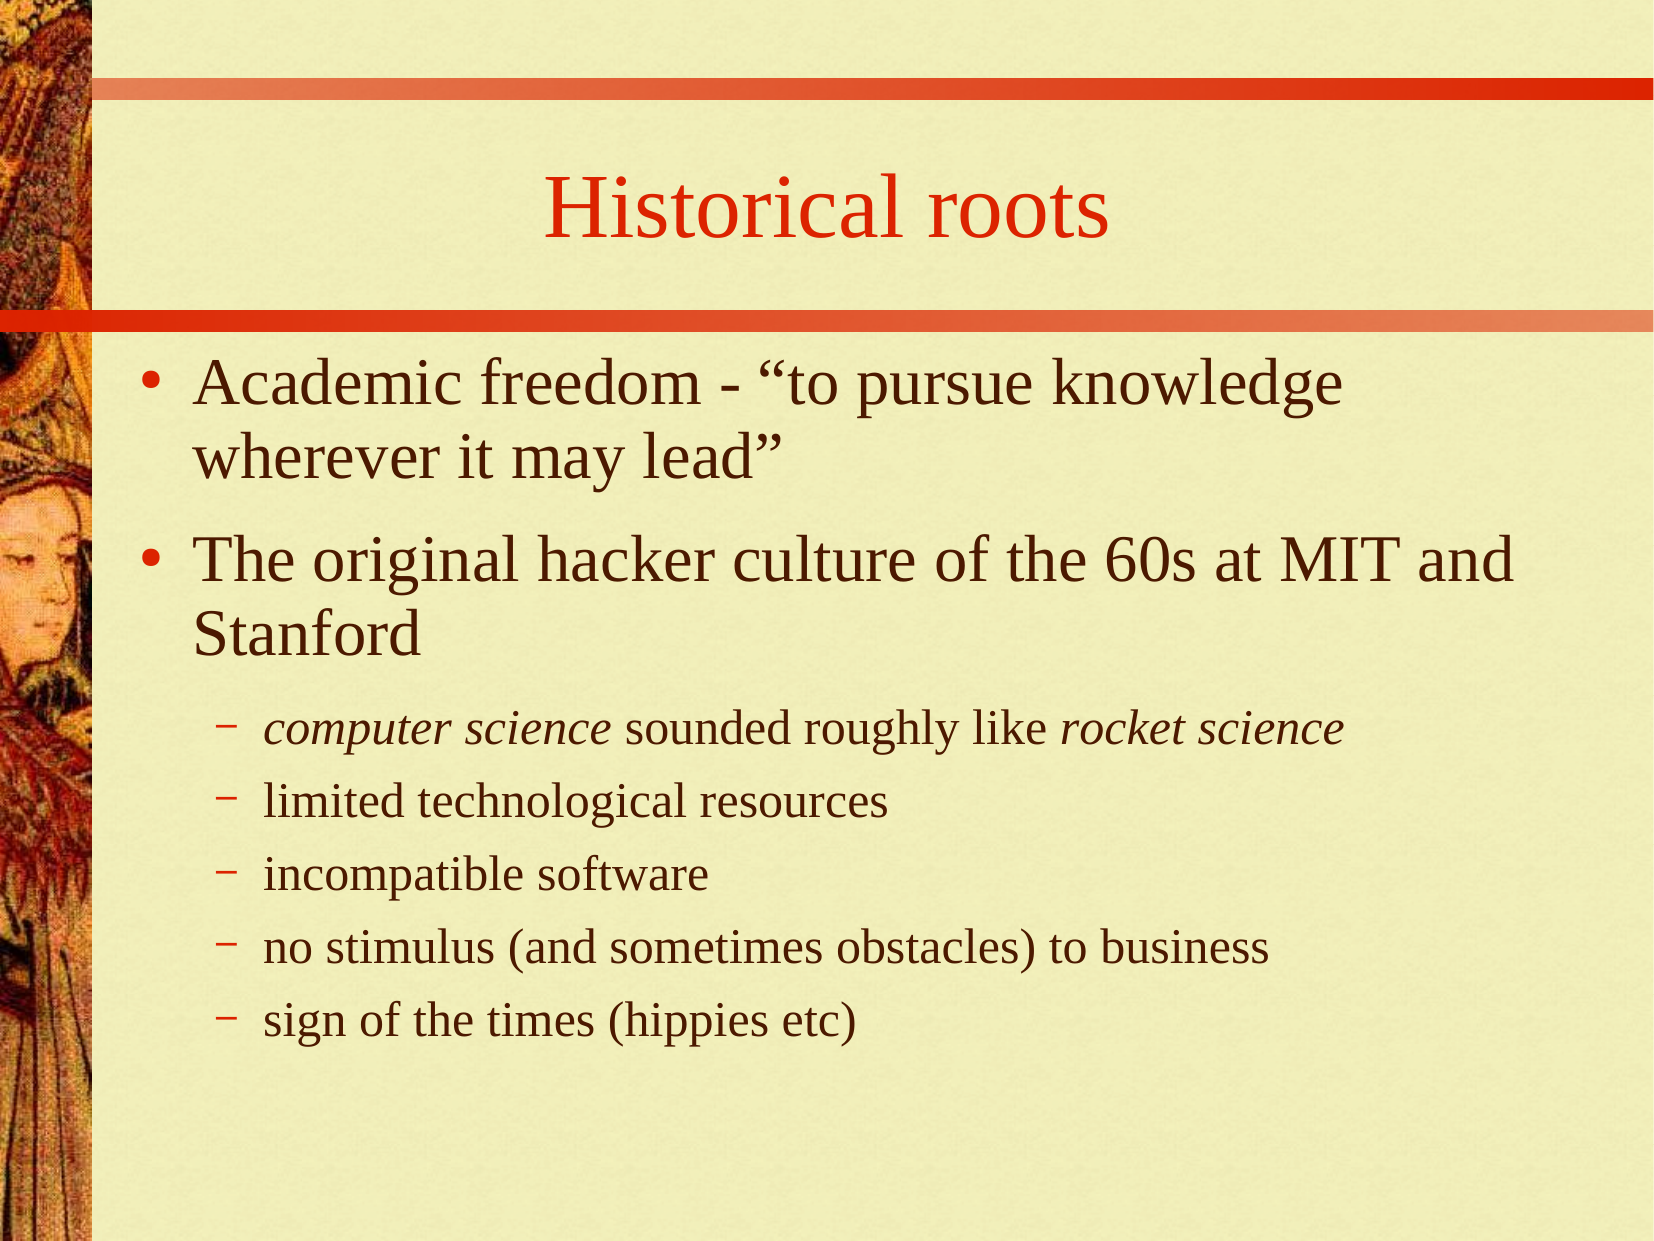

# Historical roots
Academic freedom - “to pursue knowledge wherever it may lead”
The original hacker culture of the 60s at MIT and Stanford
computer science sounded roughly like rocket science
limited technological resources
incompatible software
no stimulus (and sometimes obstacles) to business
sign of the times (hippies etc)